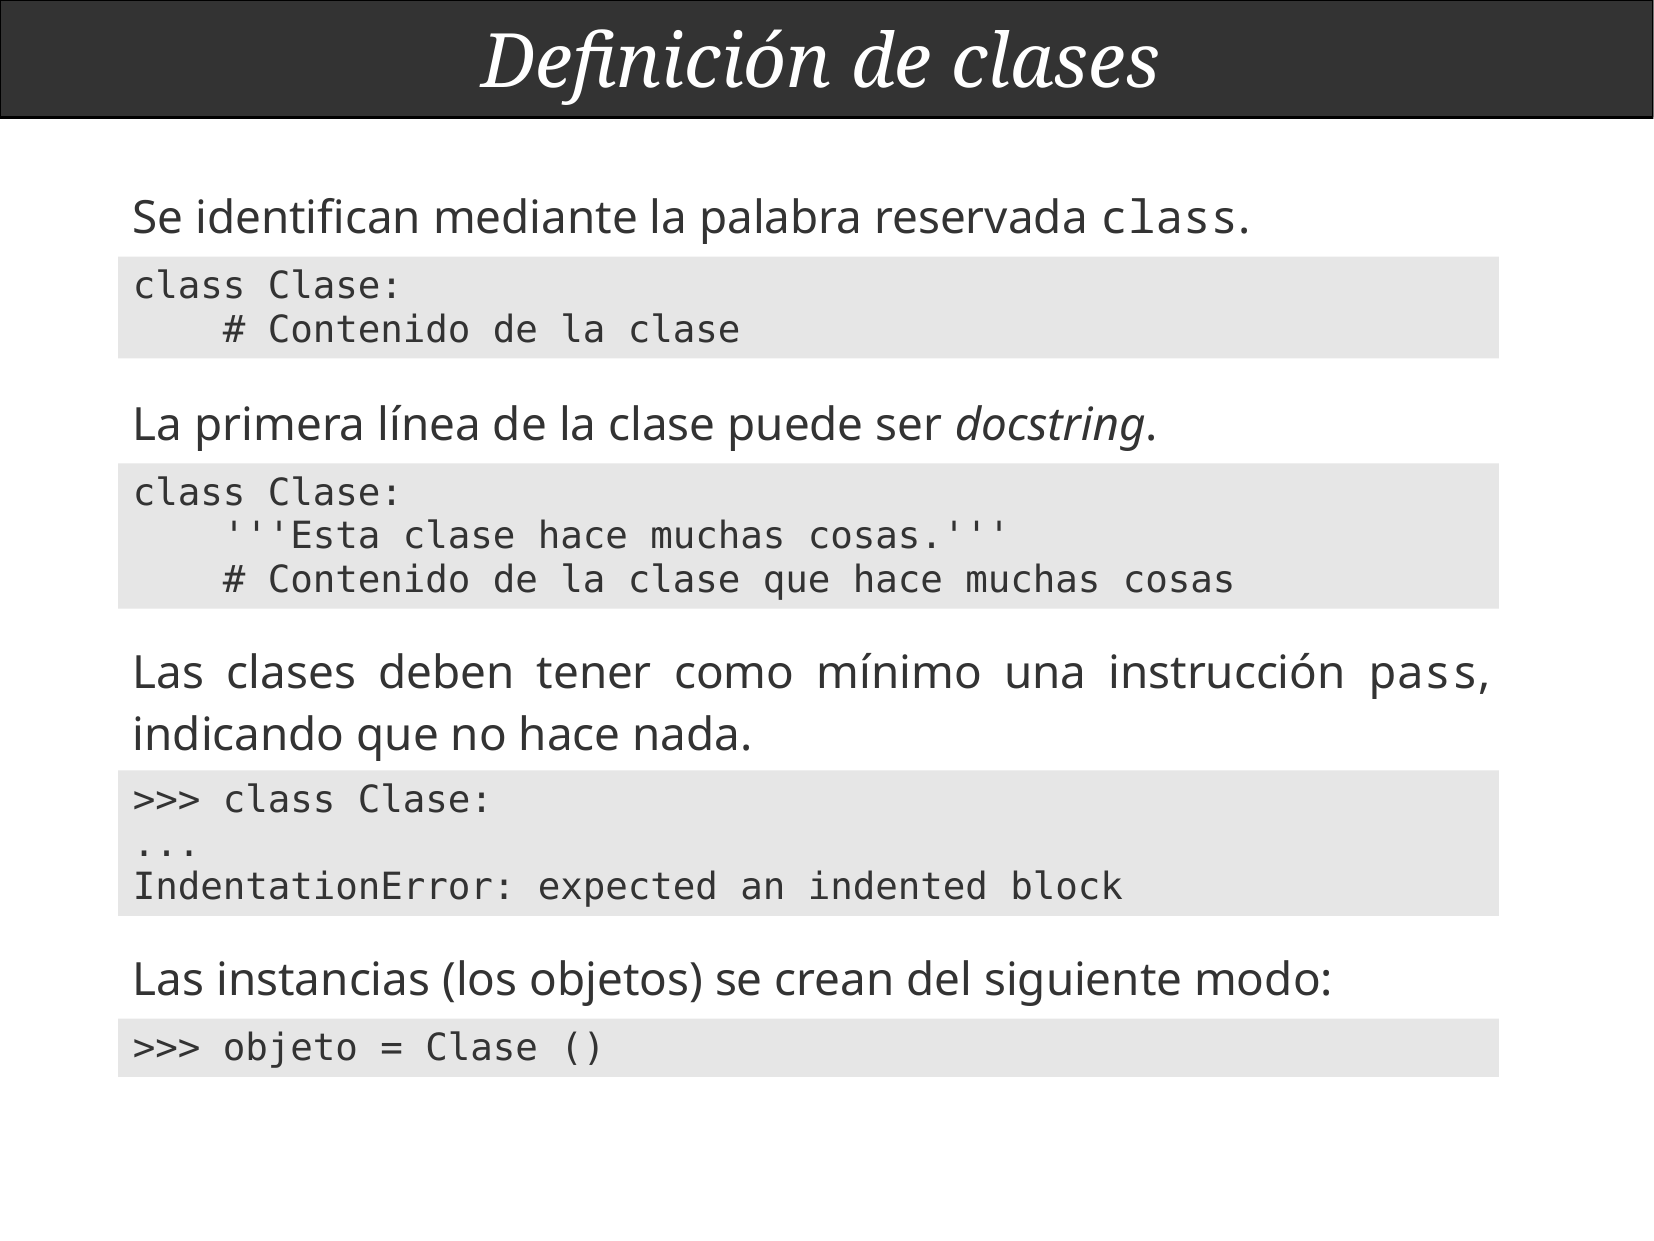

Definición de clases
Se identifican mediante la palabra reservada class.
class Clase:
 # Contenido de la clase
La primera línea de la clase puede ser docstring.
class Clase:
 '''Esta clase hace muchas cosas.'''
 # Contenido de la clase que hace muchas cosas
Las clases deben tener como mínimo una instrucción pass, indicando que no hace nada.
>>> class Clase:
...
IndentationError: expected an indented block
Las instancias (los objetos) se crean del siguiente modo:
>>> objeto = Clase ()